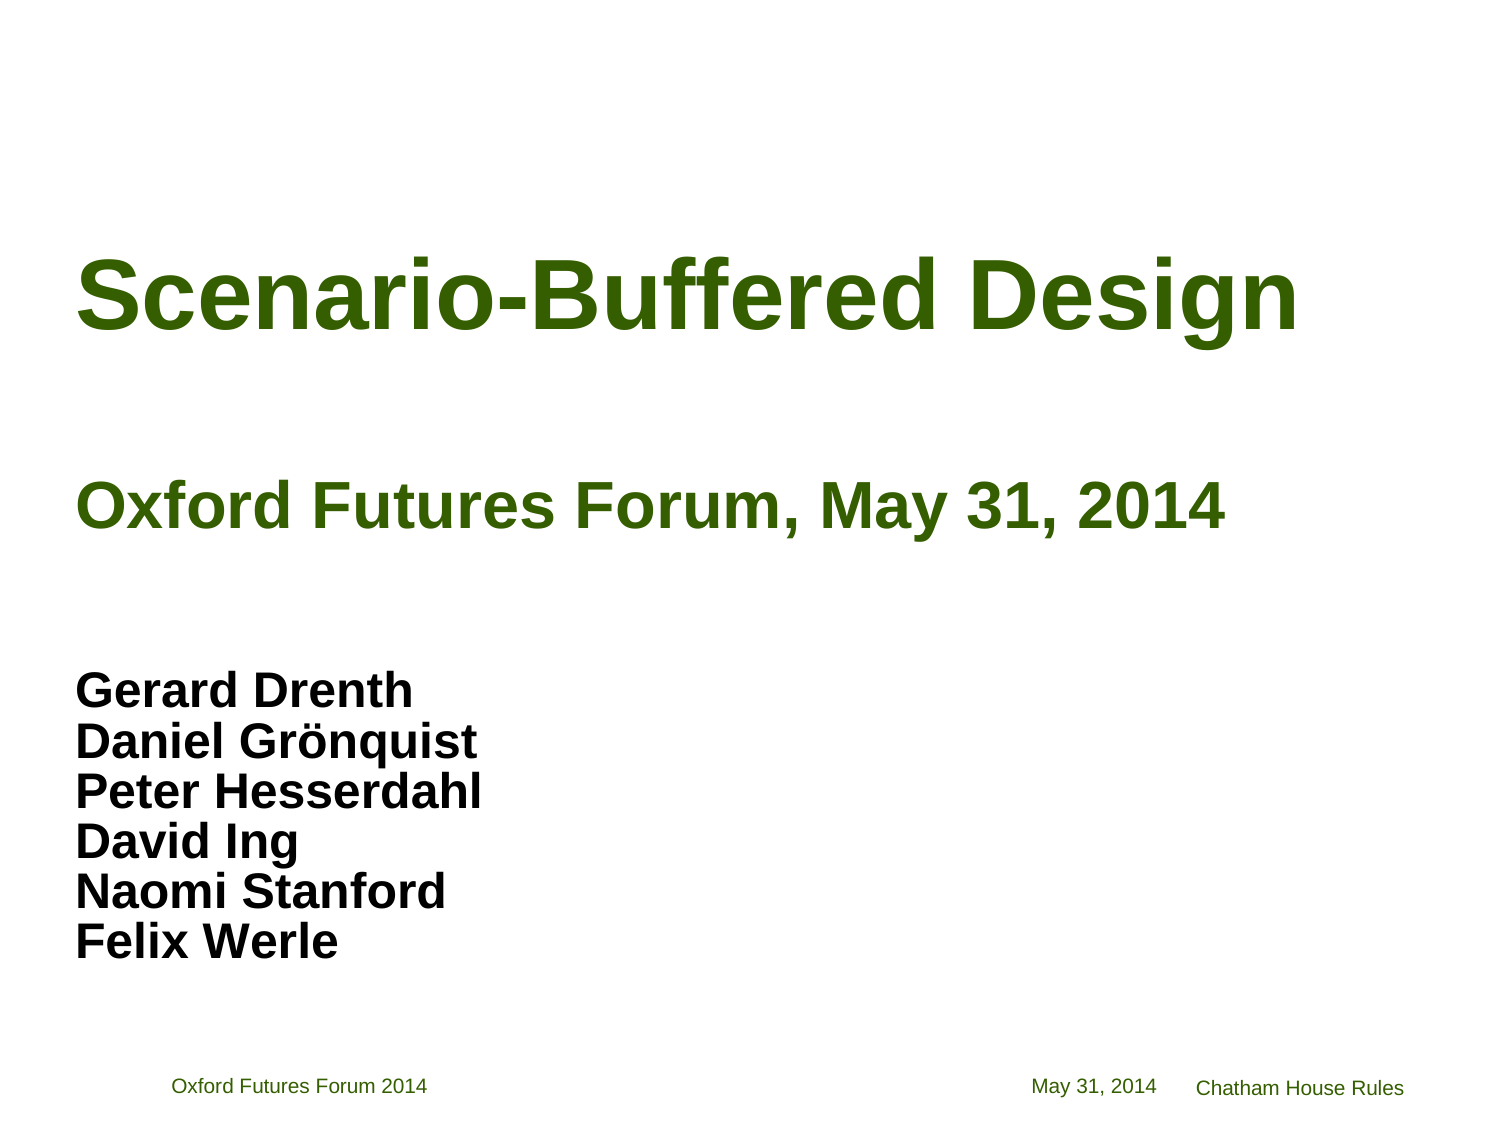

# Scenario-Buffered Design
Oxford Futures Forum, May 31, 2014
Gerard Drenth
Daniel Grönquist
Peter Hesserdahl
David Ing
Naomi Stanford
Felix Werle